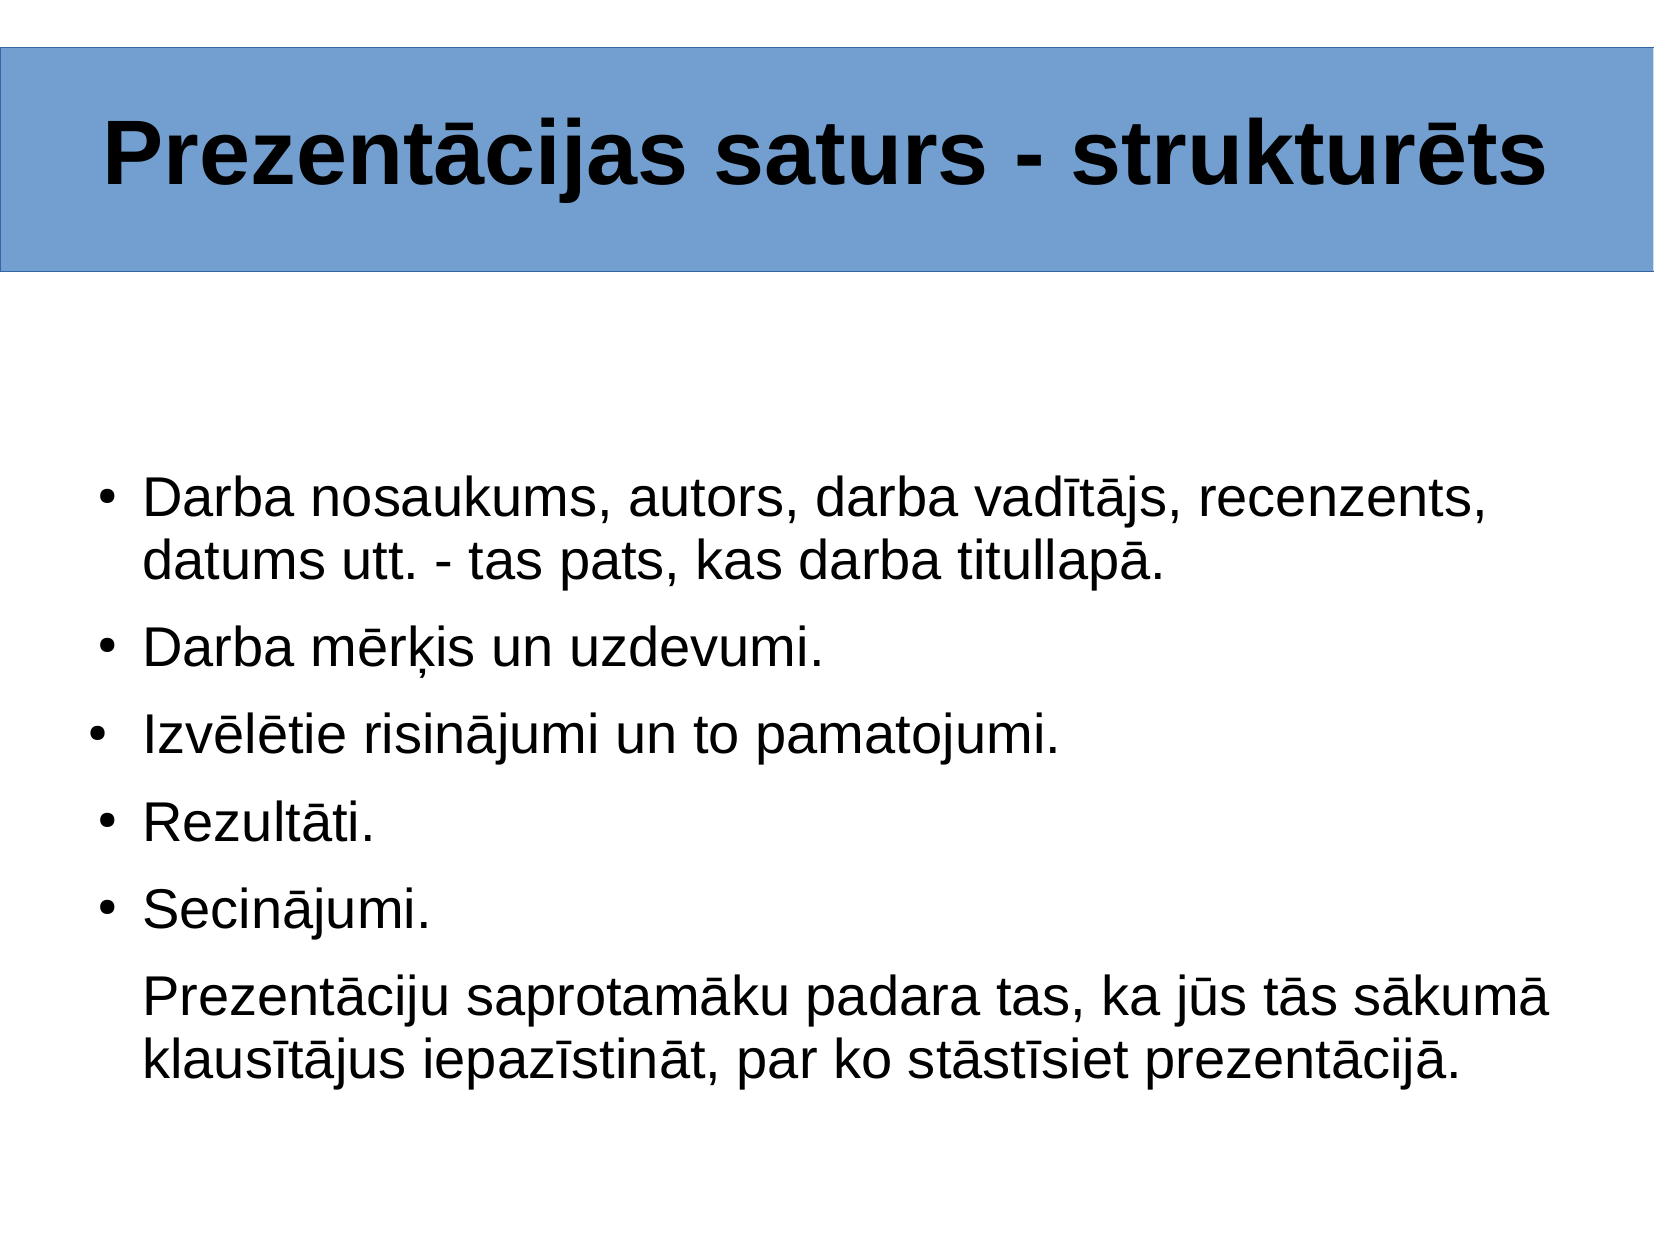

# Prezentācijas saturs - strukturēts
Darba nosaukums, autors, darba vadītājs, recenzents, datums utt. - tas pats, kas darba titullapā.
Darba mērķis un uzdevumi.
Izvēlētie risinājumi un to pamatojumi.
Rezultāti.
Secinājumi.
Prezentāciju saprotamāku padara tas, ka jūs tās sākumā klausītājus iepazīstināt, par ko stāstīsiet prezentācijā.